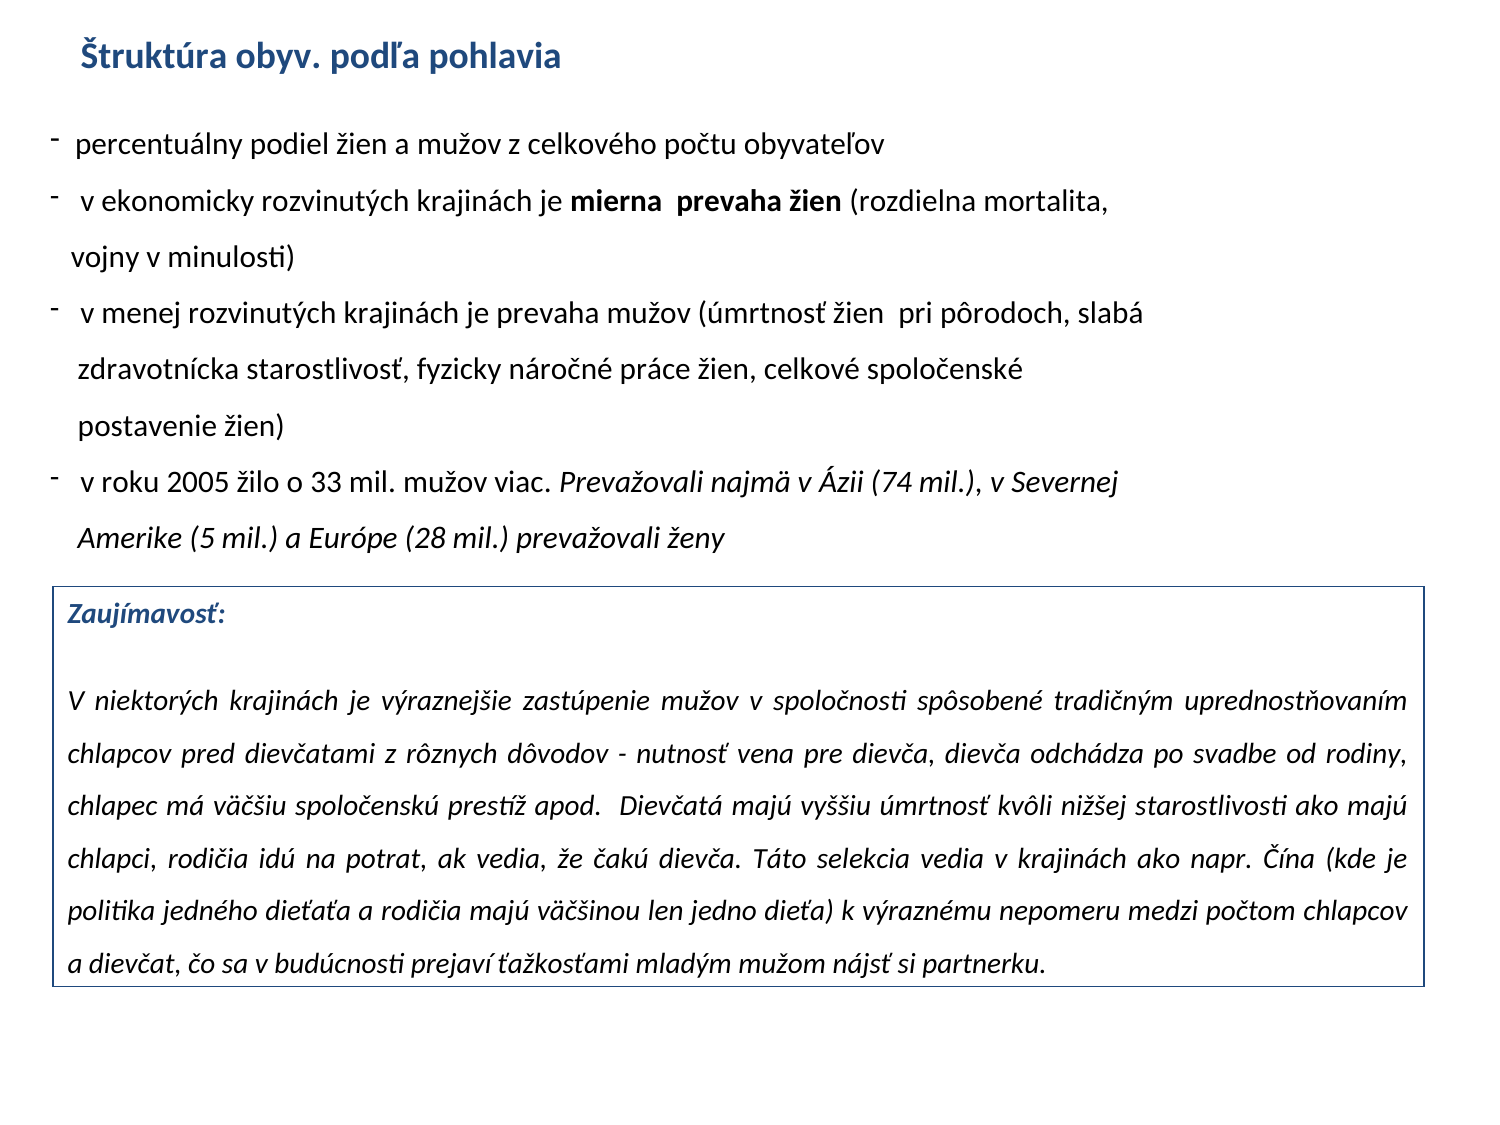

Štruktúra obyv. podľa pohlavia
 percentuálny podiel žien a mužov z celkového počtu obyvateľov
 v ekonomicky rozvinutých krajinách je mierna prevaha žien (rozdielna mortalita,
 vojny v minulosti)
 v menej rozvinutých krajinách je prevaha mužov (úmrtnosť žien pri pôrodoch, slabá
 zdravotnícka starostlivosť, fyzicky náročné práce žien, celkové spoločenské
 postavenie žien)
 v roku 2005 žilo o 33 mil. mužov viac. Prevažovali najmä v Ázii (74 mil.), v Severnej
 Amerike (5 mil.) a Európe (28 mil.) prevažovali ženy
Zaujímavosť:
V niektorých krajinách je výraznejšie zastúpenie mužov v spoločnosti spôsobené tradičným uprednostňovaním chlapcov pred dievčatami z rôznych dôvodov - nutnosť vena pre dievča, dievča odchádza po svadbe od rodiny, chlapec má väčšiu spoločenskú prestíž apod. Dievčatá majú vyššiu úmrtnosť kvôli nižšej starostlivosti ako majú chlapci, rodičia idú na potrat, ak vedia, že čakú dievča. Táto selekcia vedia v krajinách ako napr. Čína (kde je politika jedného dieťaťa a rodičia majú väčšinou len jedno dieťa) k výraznému nepomeru medzi počtom chlapcov a dievčat, čo sa v budúcnosti prejaví ťažkosťami mladým mužom nájsť si partnerku.